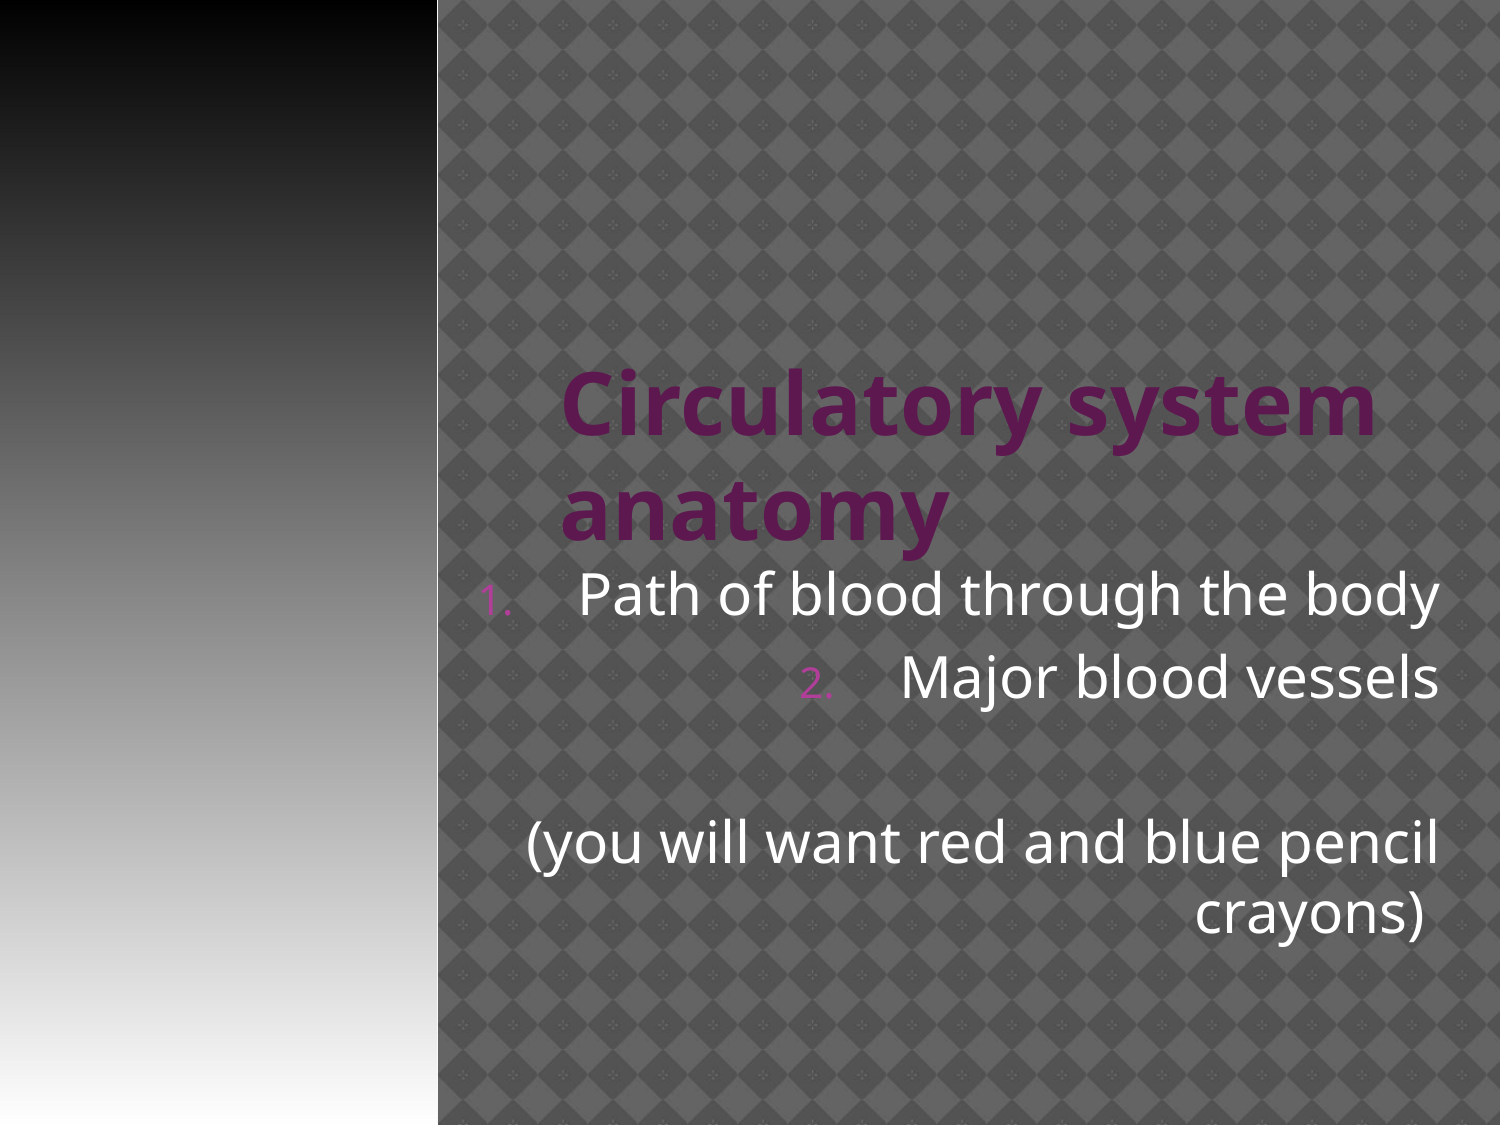

# Circulatory system anatomy
Path of blood through the body
Major blood vessels
(you will want red and blue pencil crayons)